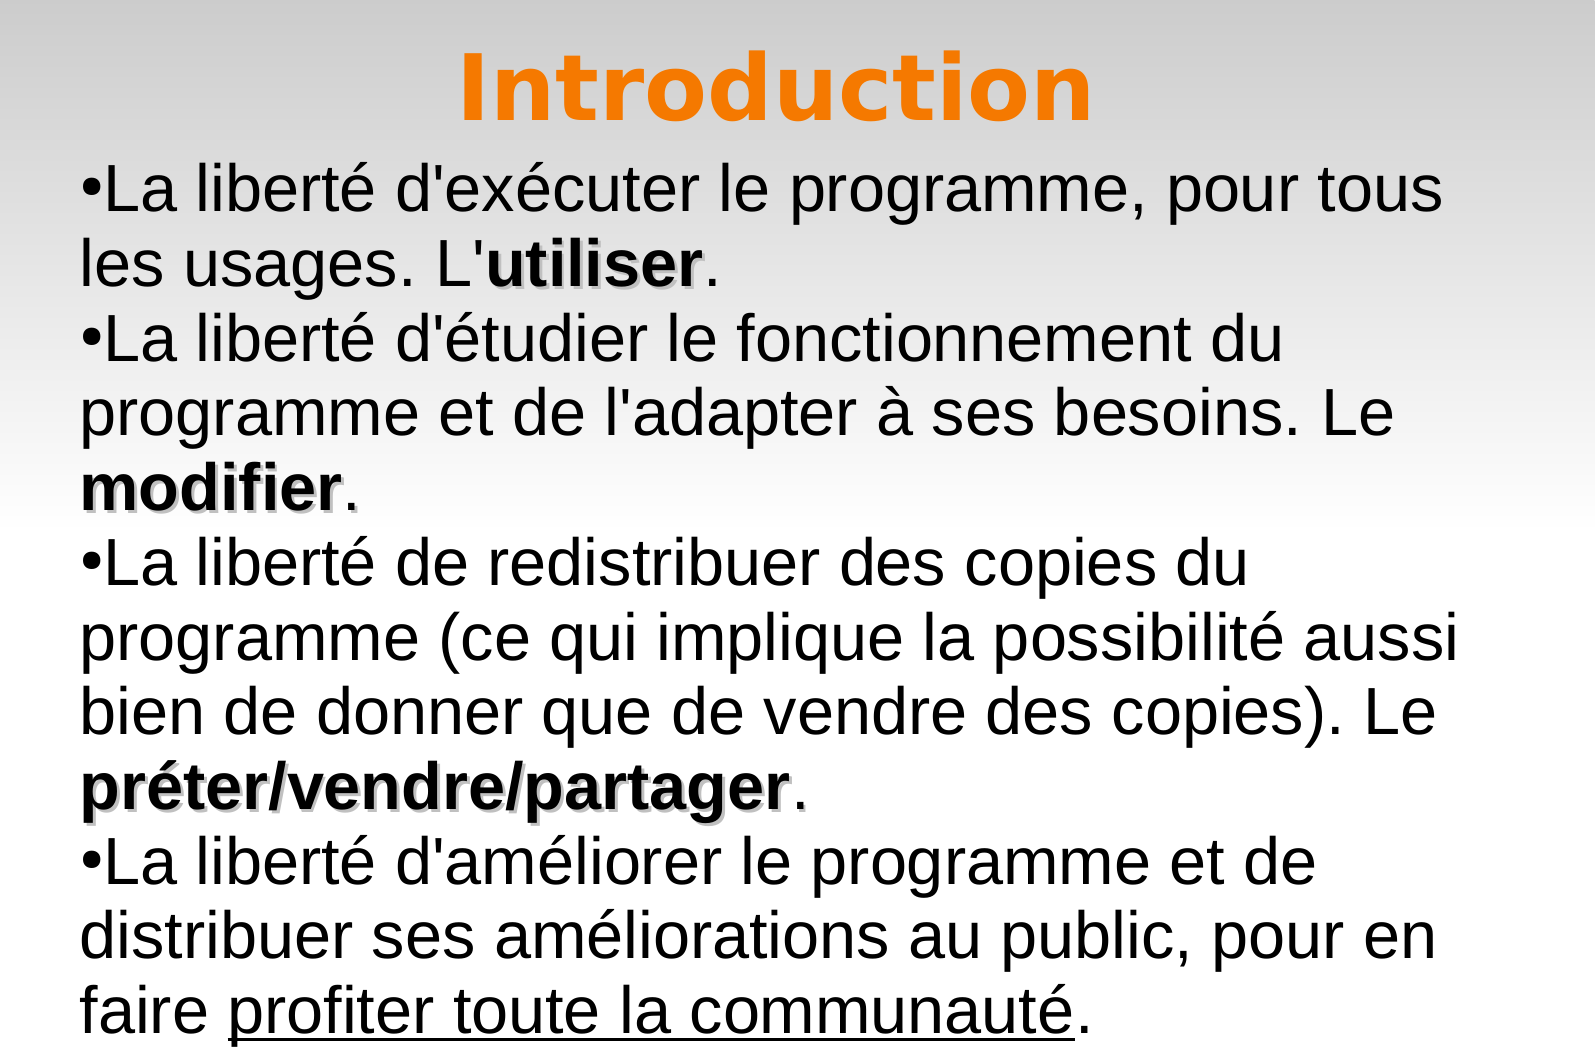

# Introduction
La liberté d'exécuter le programme, pour tous les usages. L'utiliser.
La liberté d'étudier le fonctionnement du programme et de l'adapter à ses besoins. Le modifier.
La liberté de redistribuer des copies du programme (ce qui implique la possibilité aussi bien de donner que de vendre des copies). Le préter/vendre/partager.
La liberté d'améliorer le programme et de distribuer ses améliorations au public, pour en faire profiter toute la communauté.